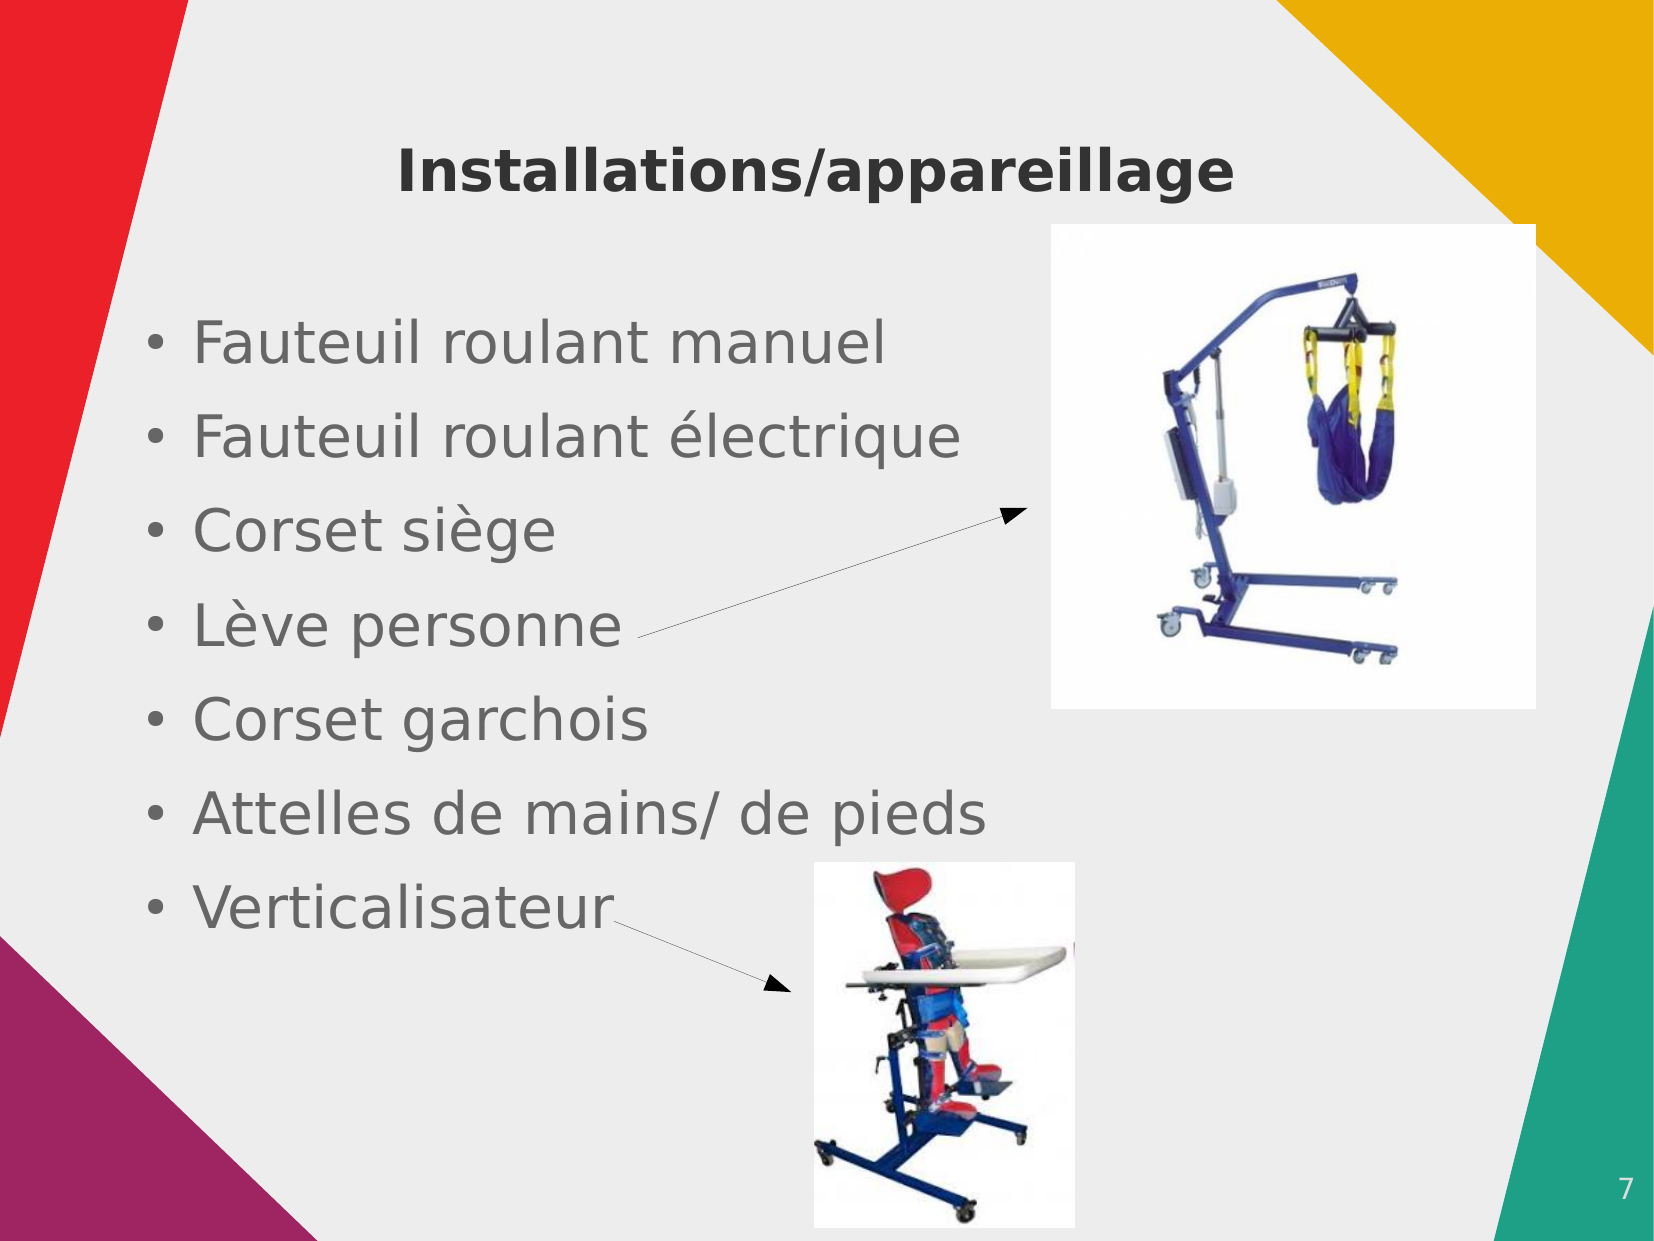

# Installations/appareillage
Fauteuil roulant manuel
Fauteuil roulant électrique
Corset siège
Lève personne
Corset garchois
Attelles de mains/ de pieds
Verticalisateur
7